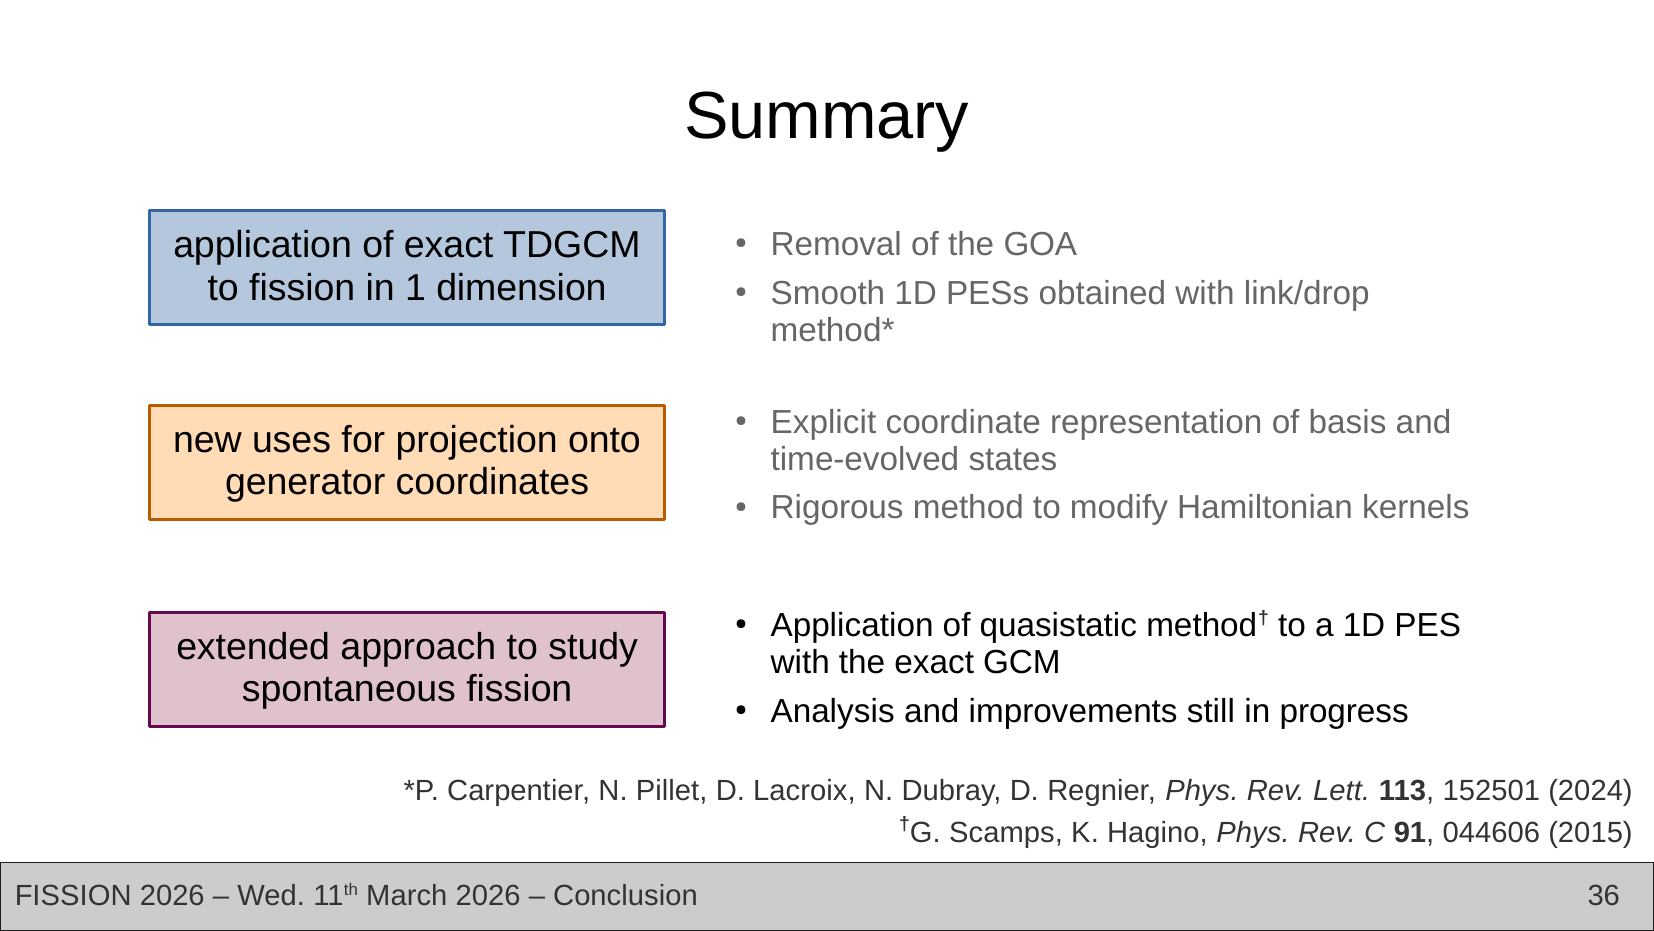

# Summary
application of exact TDGCM to fission in 1 dimension
Removal of the GOA
Smooth 1D PESs obtained with link/drop method*
Explicit coordinate representation of basis and time-evolved states
Rigorous method to modify Hamiltonian kernels
new uses for projection onto generator coordinates
Application of quasistatic method† to a 1D PES with the exact GCM
Analysis and improvements still in progress
extended approach to study spontaneous fission
*P. Carpentier, N. Pillet, D. Lacroix, N. Dubray, D. Regnier, Phys. Rev. Lett. 113, 152501 (2024)
†G. Scamps, K. Hagino, Phys. Rev. C 91, 044606 (2015)
FISSION 2026 – Wed. 11th March 2026 – Conclusion